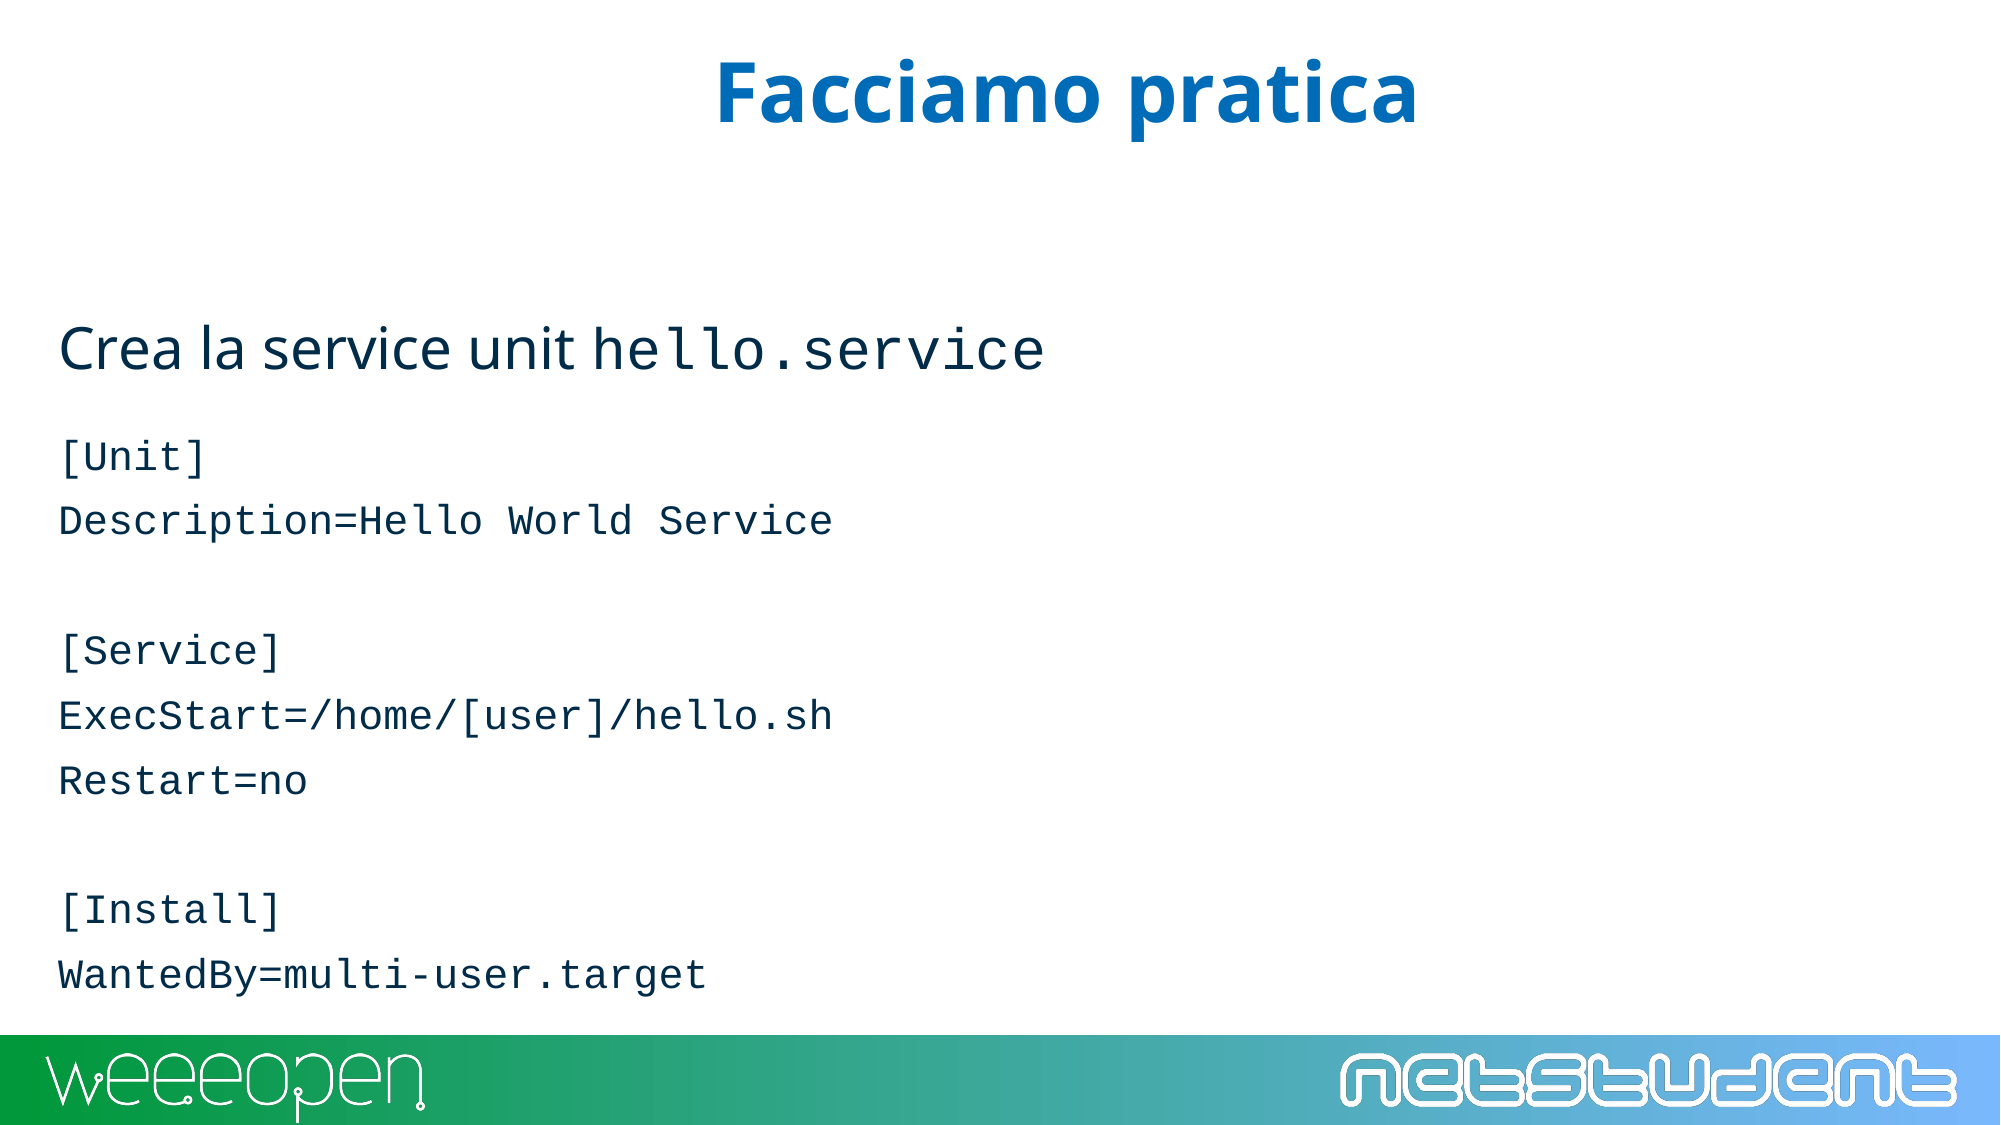

Facciamo pratica
Crea la service unit hello.service
[Unit]
Description=Hello World Service
[Service]
ExecStart=/home/[user]/hello.sh
Restart=no
[Install]
WantedBy=multi-user.target